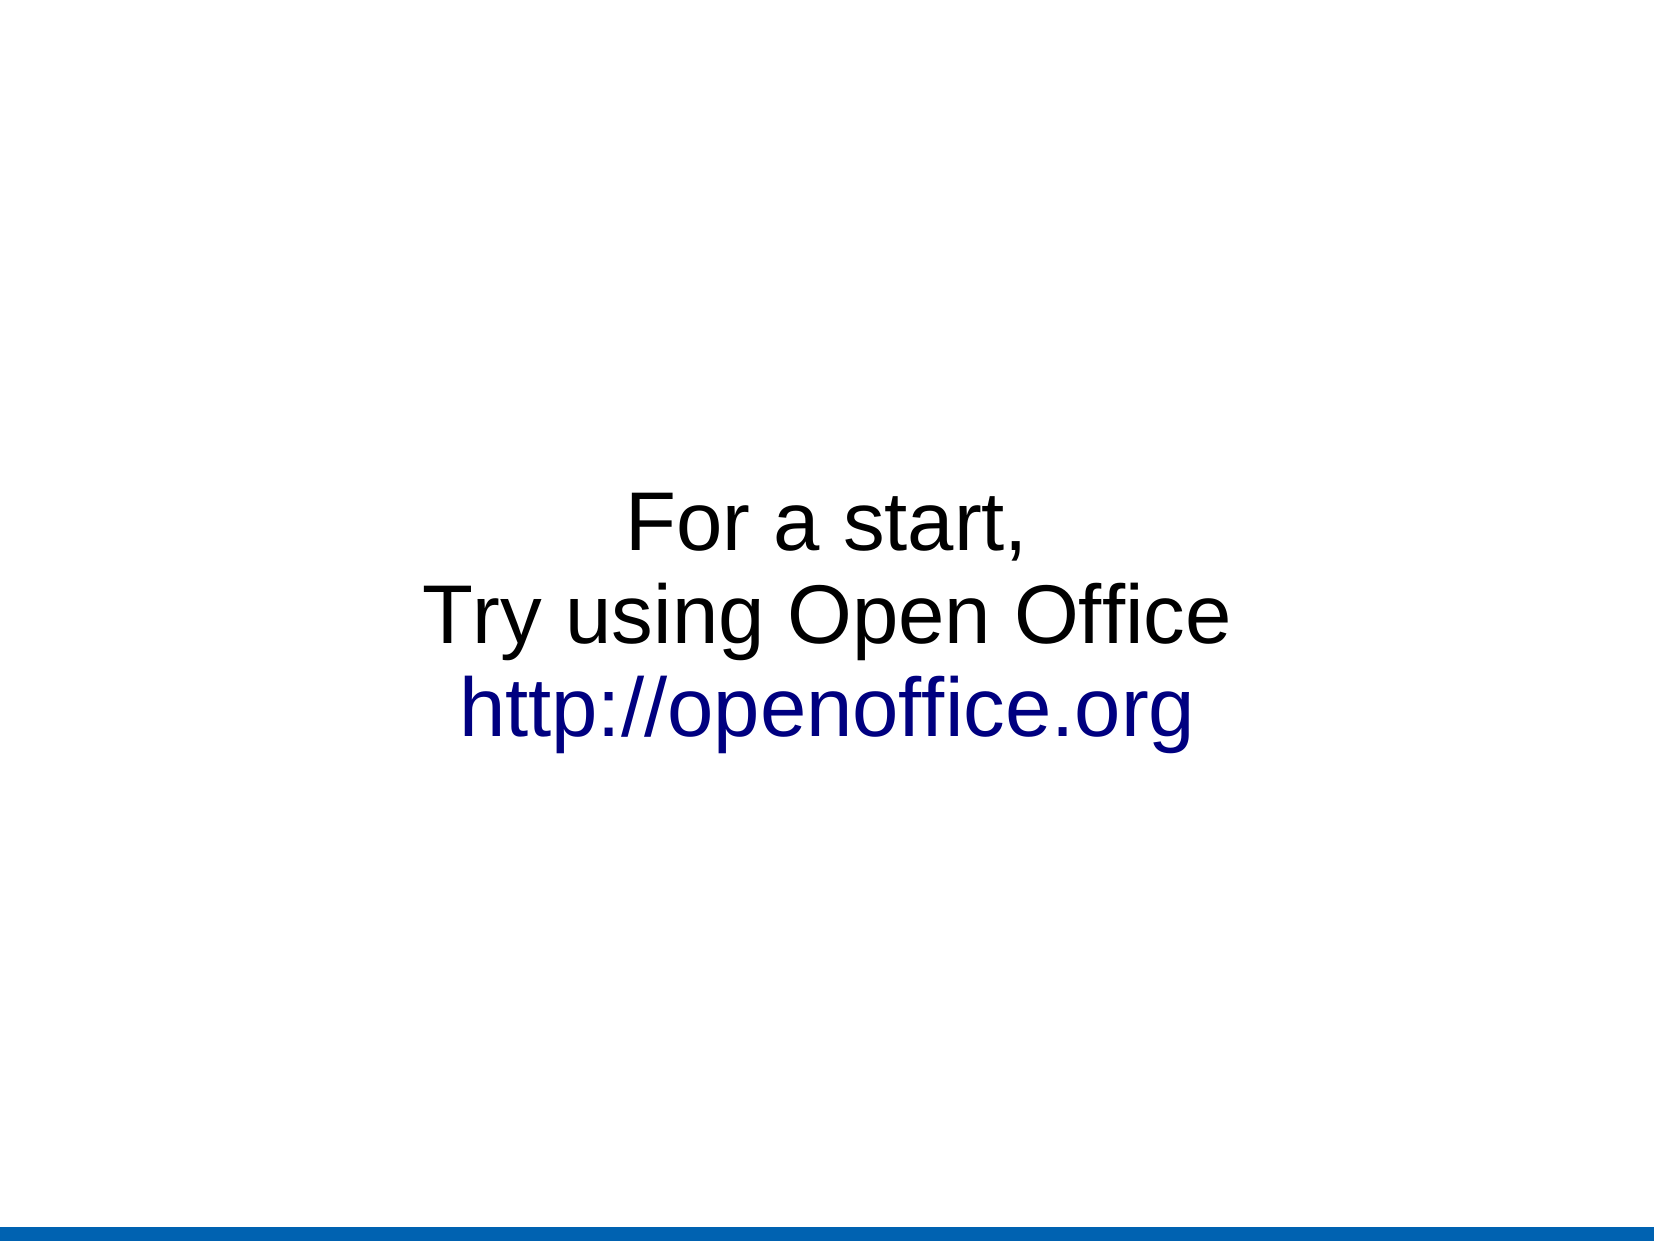

# For a start,
Try using Open Office
http://openoffice.org